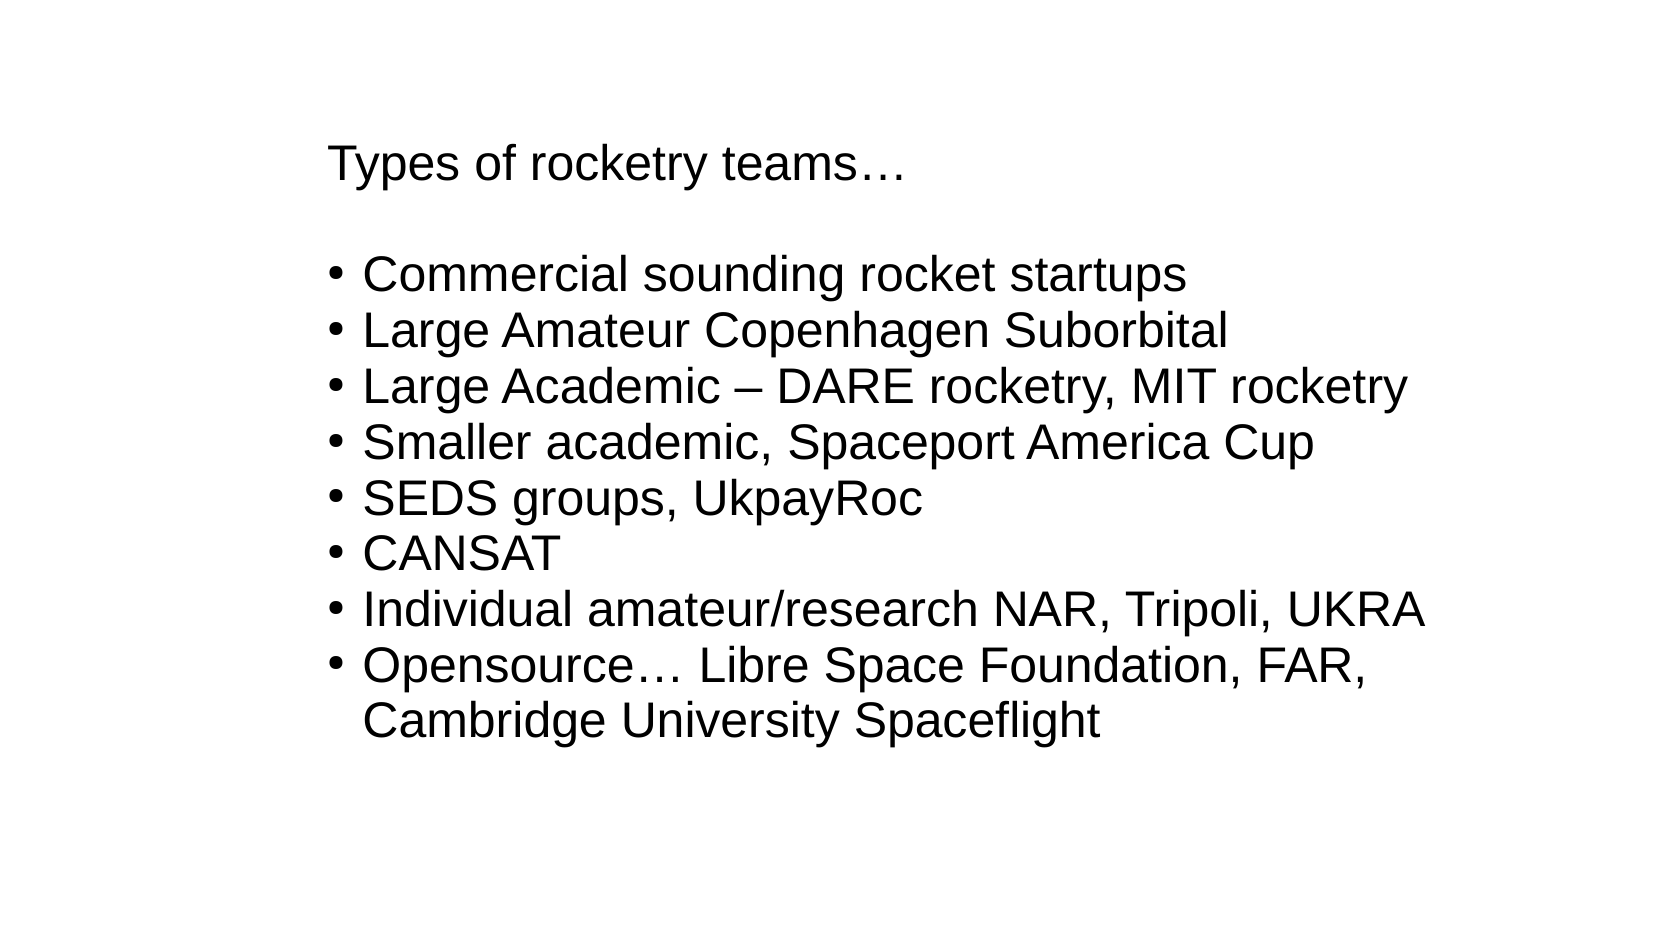

Types of rocketry teams…
Commercial sounding rocket startups
Large Amateur Copenhagen Suborbital
Large Academic – DARE rocketry, MIT rocketry
Smaller academic, Spaceport America Cup
SEDS groups, UkpayRoc
CANSAT
Individual amateur/research NAR, Tripoli, UKRA
Opensource… Libre Space Foundation, FAR,
Cambridge University Spaceflight